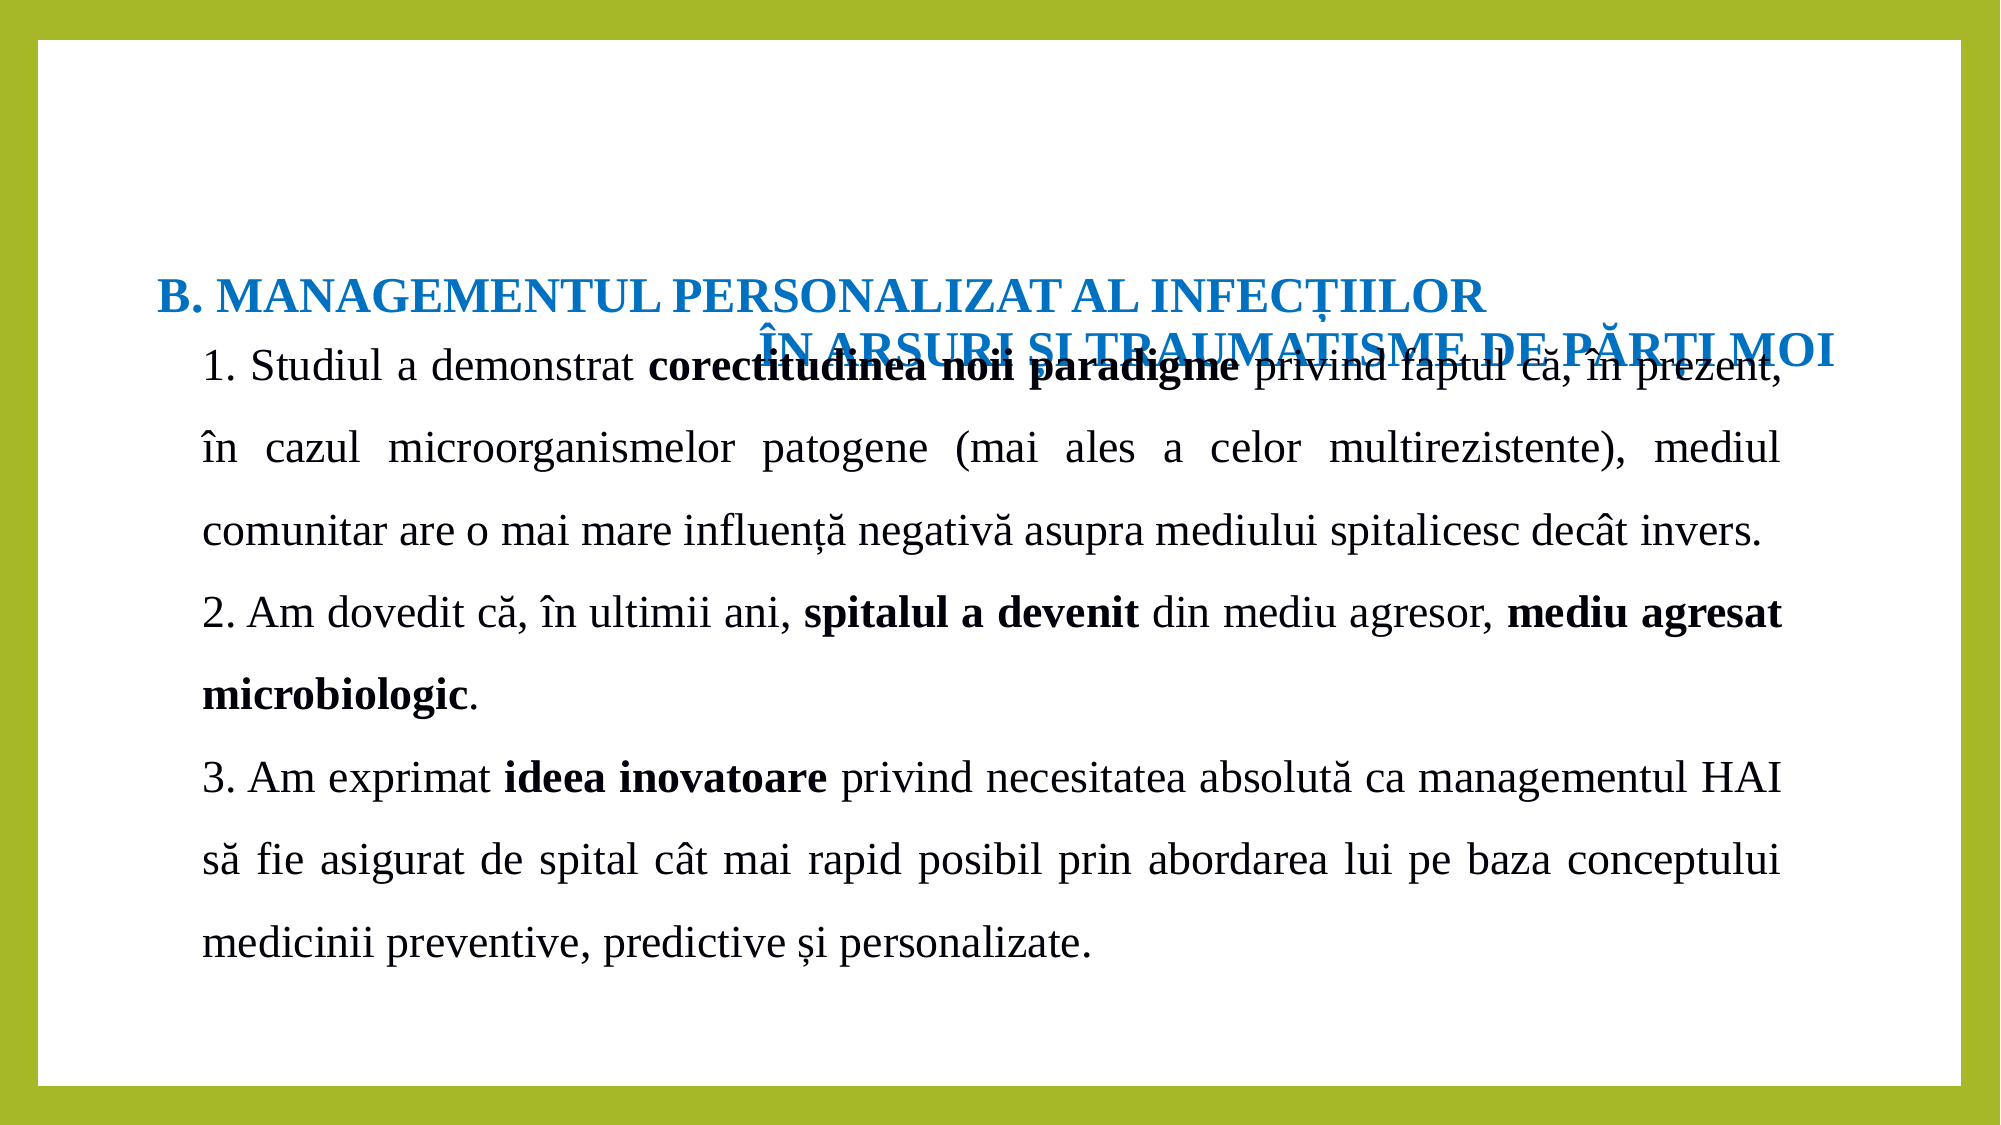

# B. MANAGEMENTUL PERSONALIZAT AL INFECȚIILOR ÎN ARSURI ȘI TRAUMATISME DE PĂRȚI MOI
1. Studiul a demonstrat corectitudinea noii paradigme privind faptul că, în prezent, în cazul microorganismelor patogene (mai ales a celor multirezistente), mediul comunitar are o mai mare influență negativă asupra mediului spitalicesc decât invers.
2. Am dovedit că, în ultimii ani, spitalul a devenit din mediu agresor, mediu agresat microbiologic.
3. Am exprimat ideea inovatoare privind necesitatea absolută ca managementul HAI să fie asigurat de spital cât mai rapid posibil prin abordarea lui pe baza conceptului medicinii preventive, predictive și personalizate.